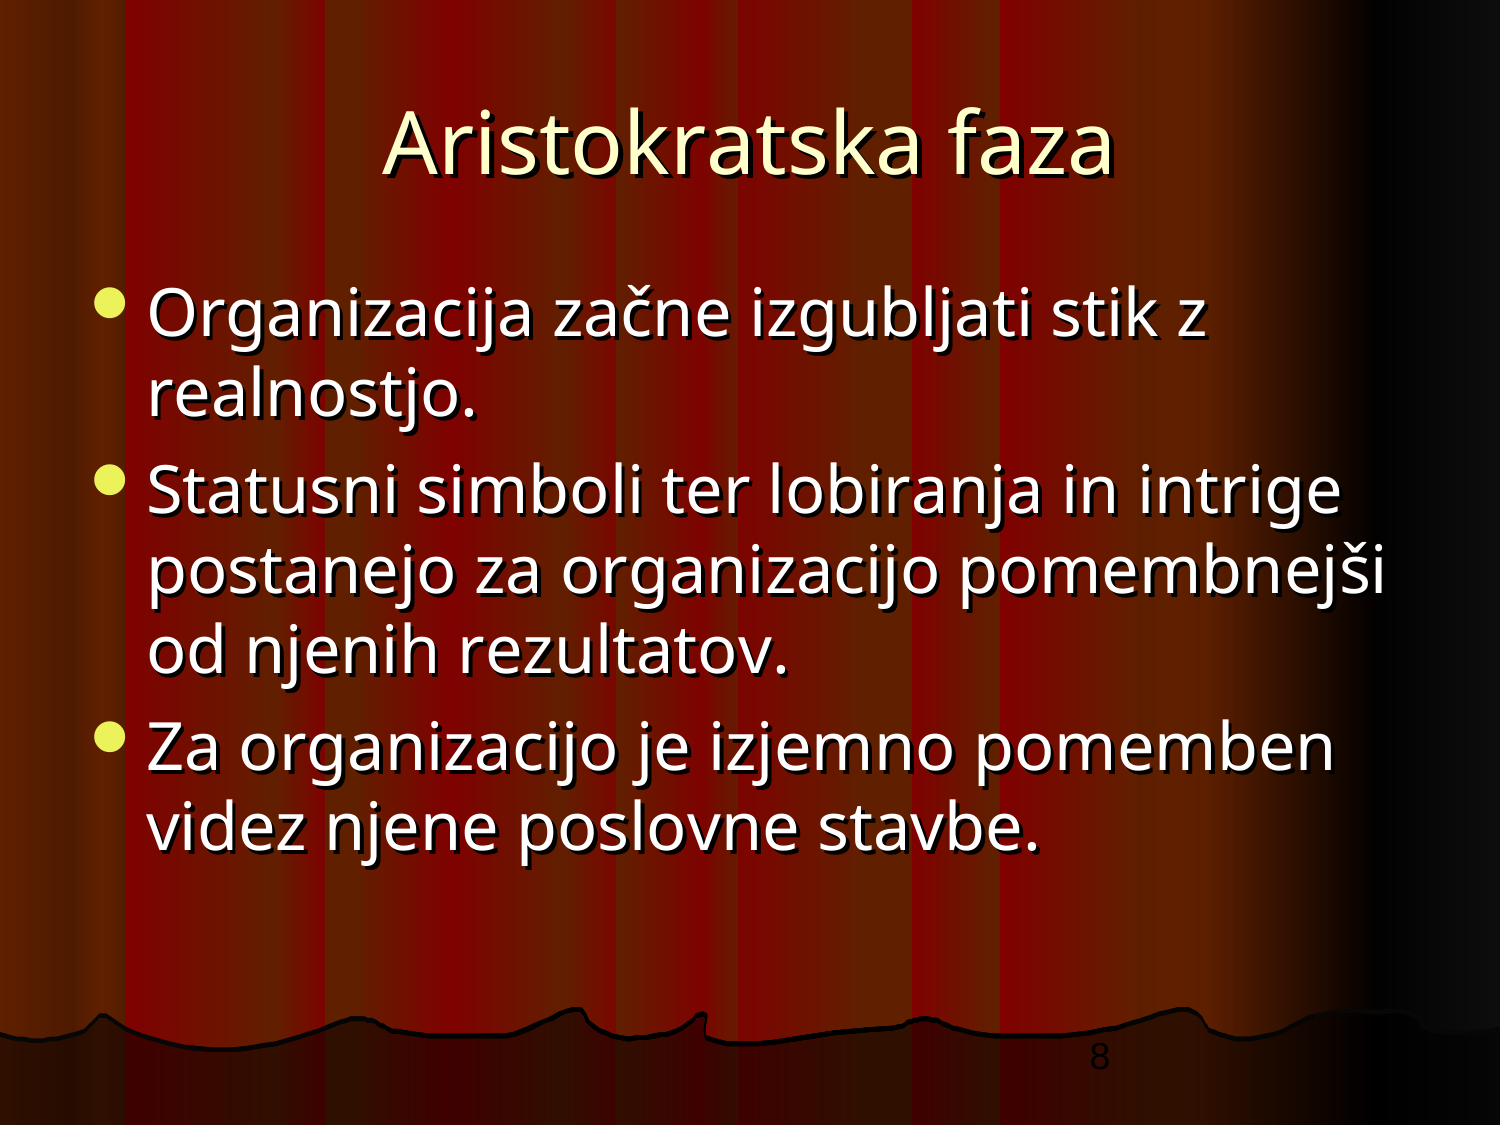

# Aristokratska faza
Organizacija začne izgubljati stik z realnostjo.
Statusni simboli ter lobiranja in intrige postanejo za organizacijo pomembnejši od njenih rezultatov.
Za organizacijo je izjemno pomemben videz njene poslovne stavbe.
8